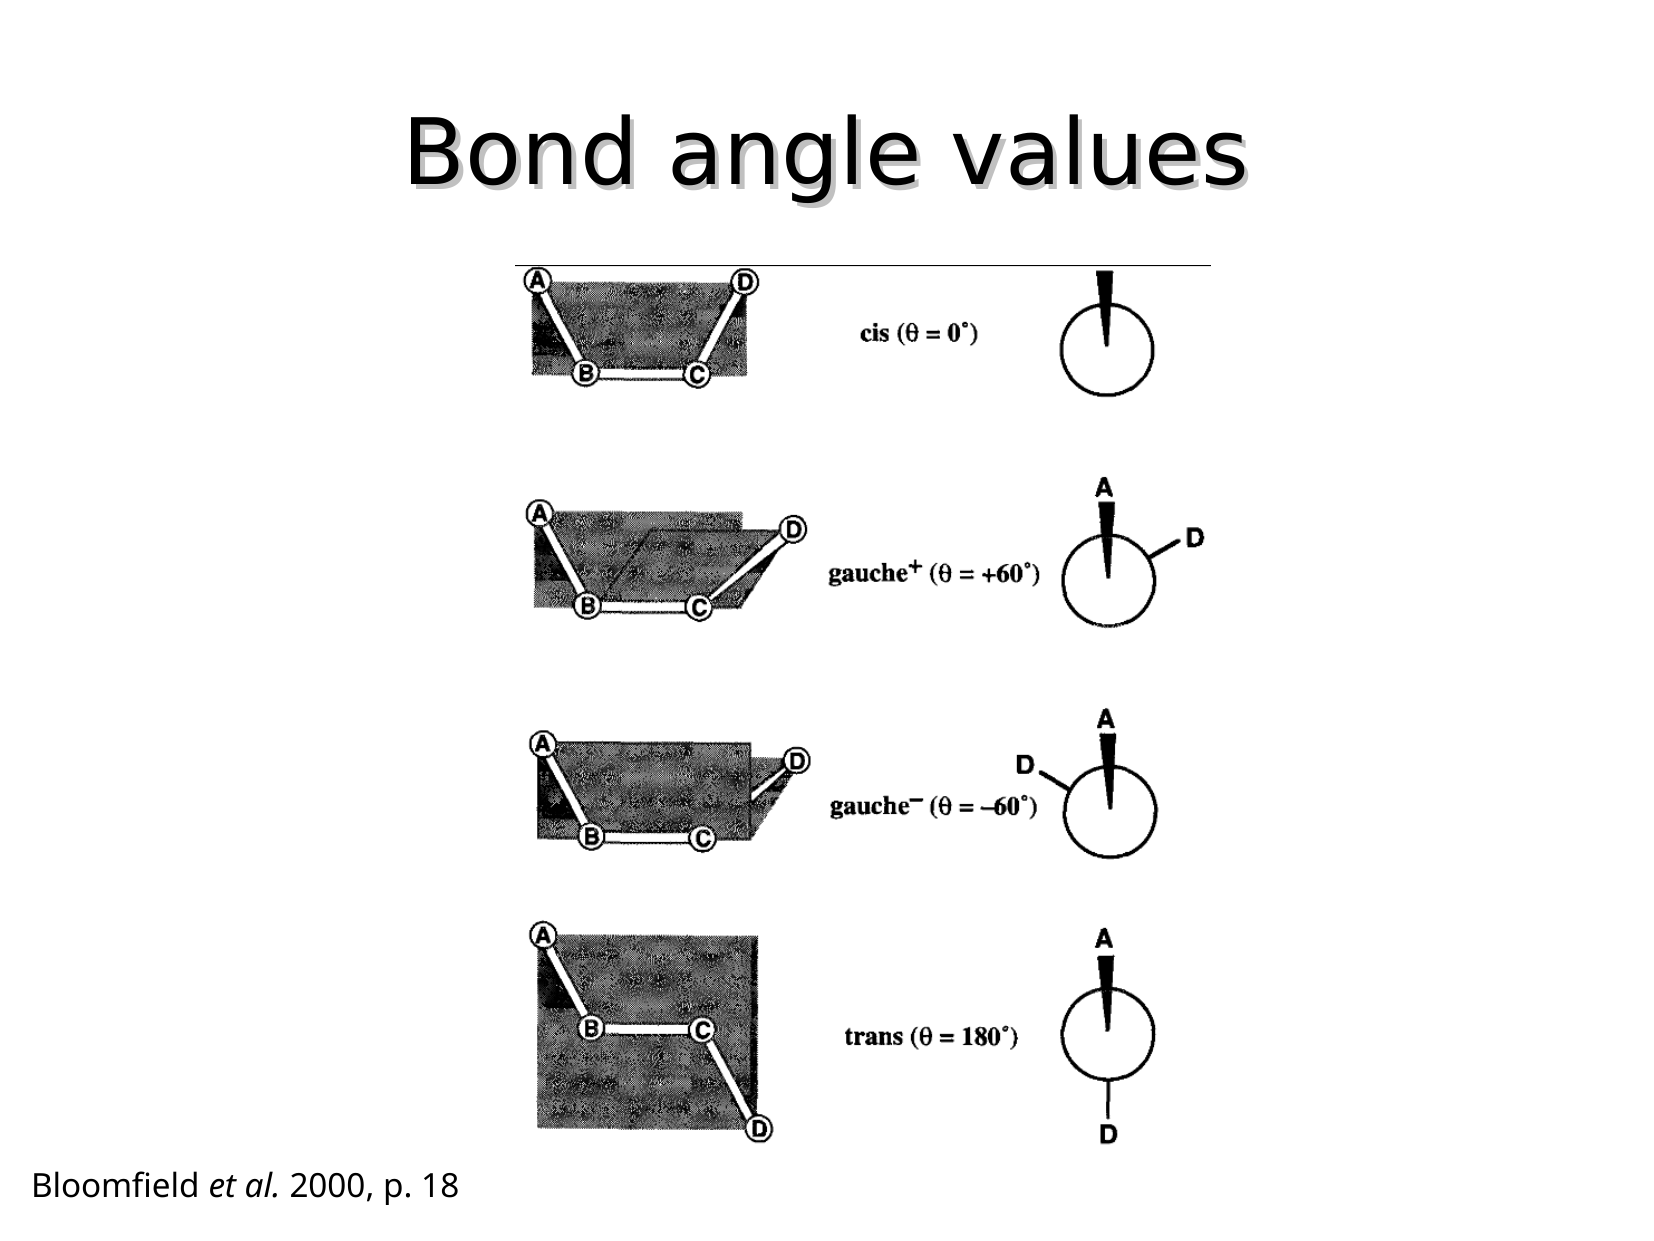

# Bond angle values
Bloomfield et al. 2000, p. 18